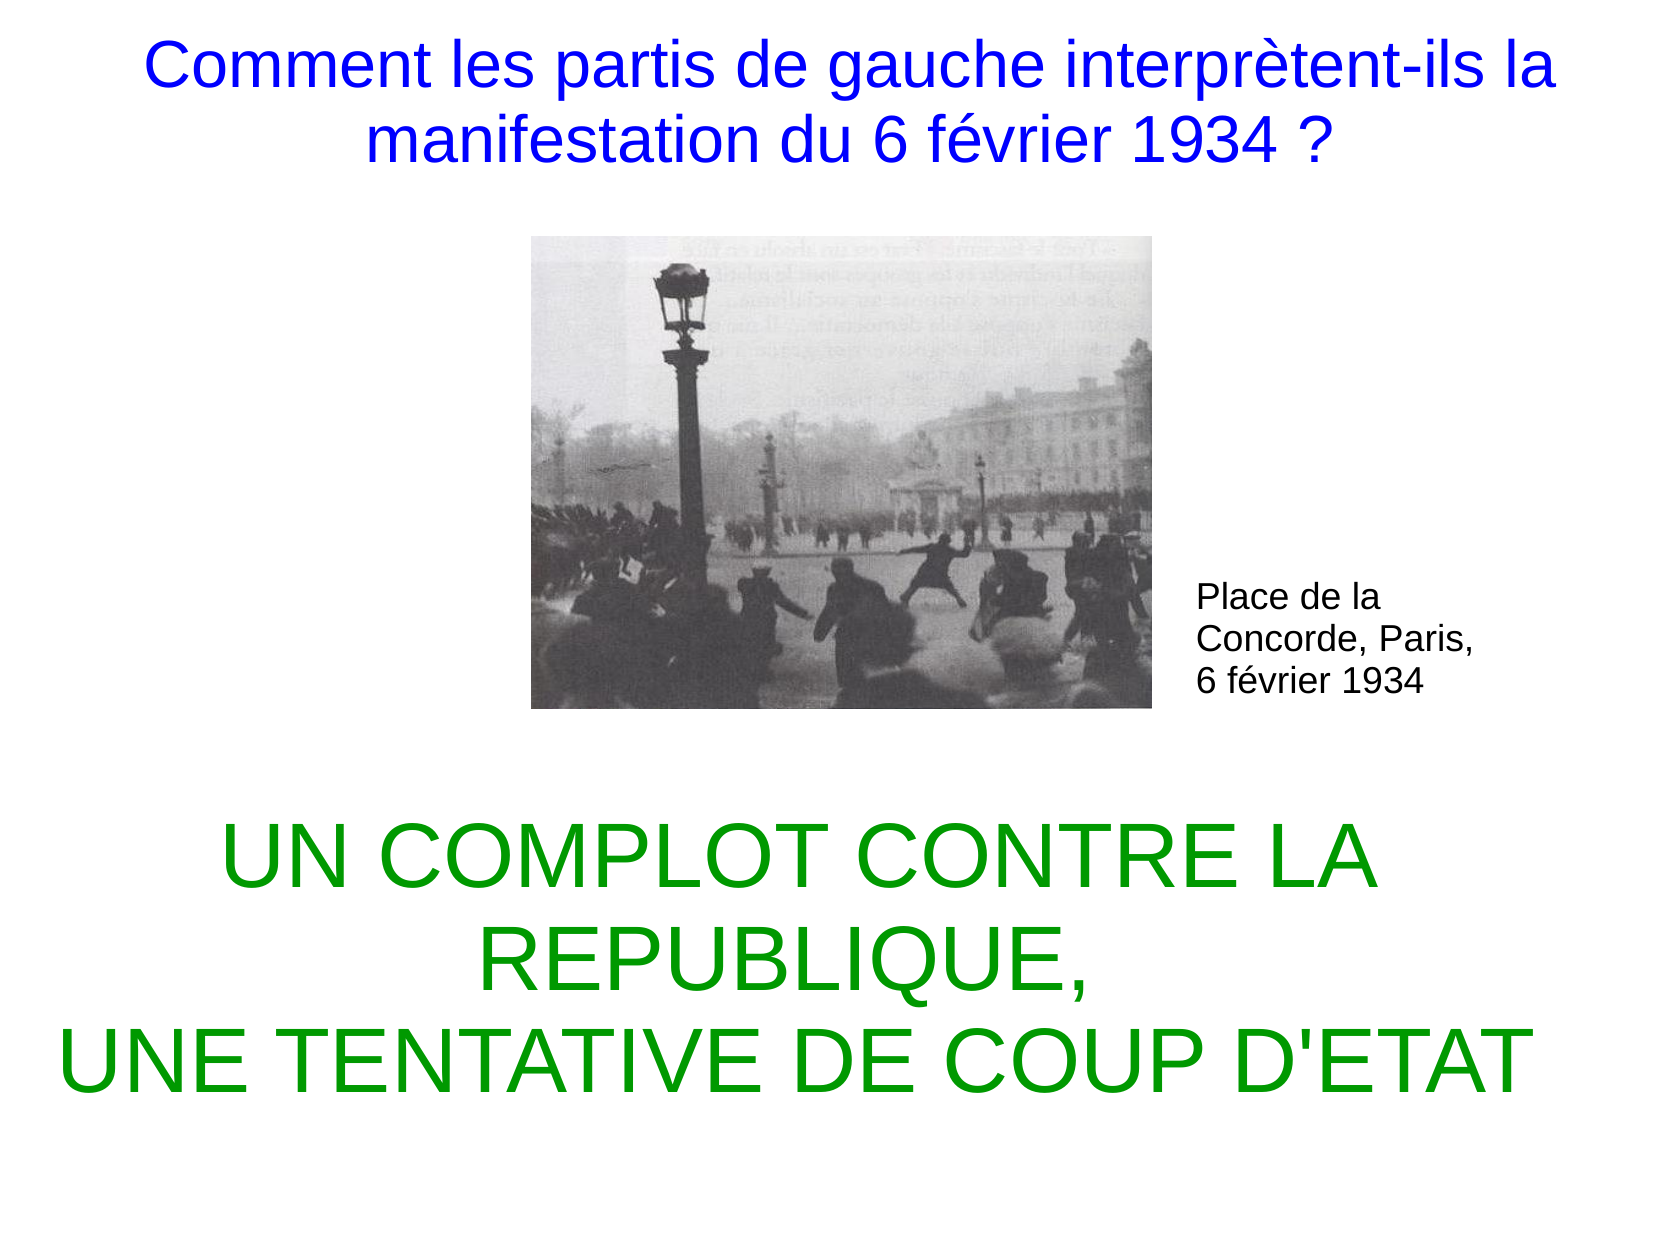

# Comment les partis de gauche interprètent-ils la manifestation du 6 février 1934 ?
Place de la Concorde, Paris,
6 février 1934
UN COMPLOT CONTRE LA REPUBLIQUE,
UNE TENTATIVE DE COUP D'ETAT